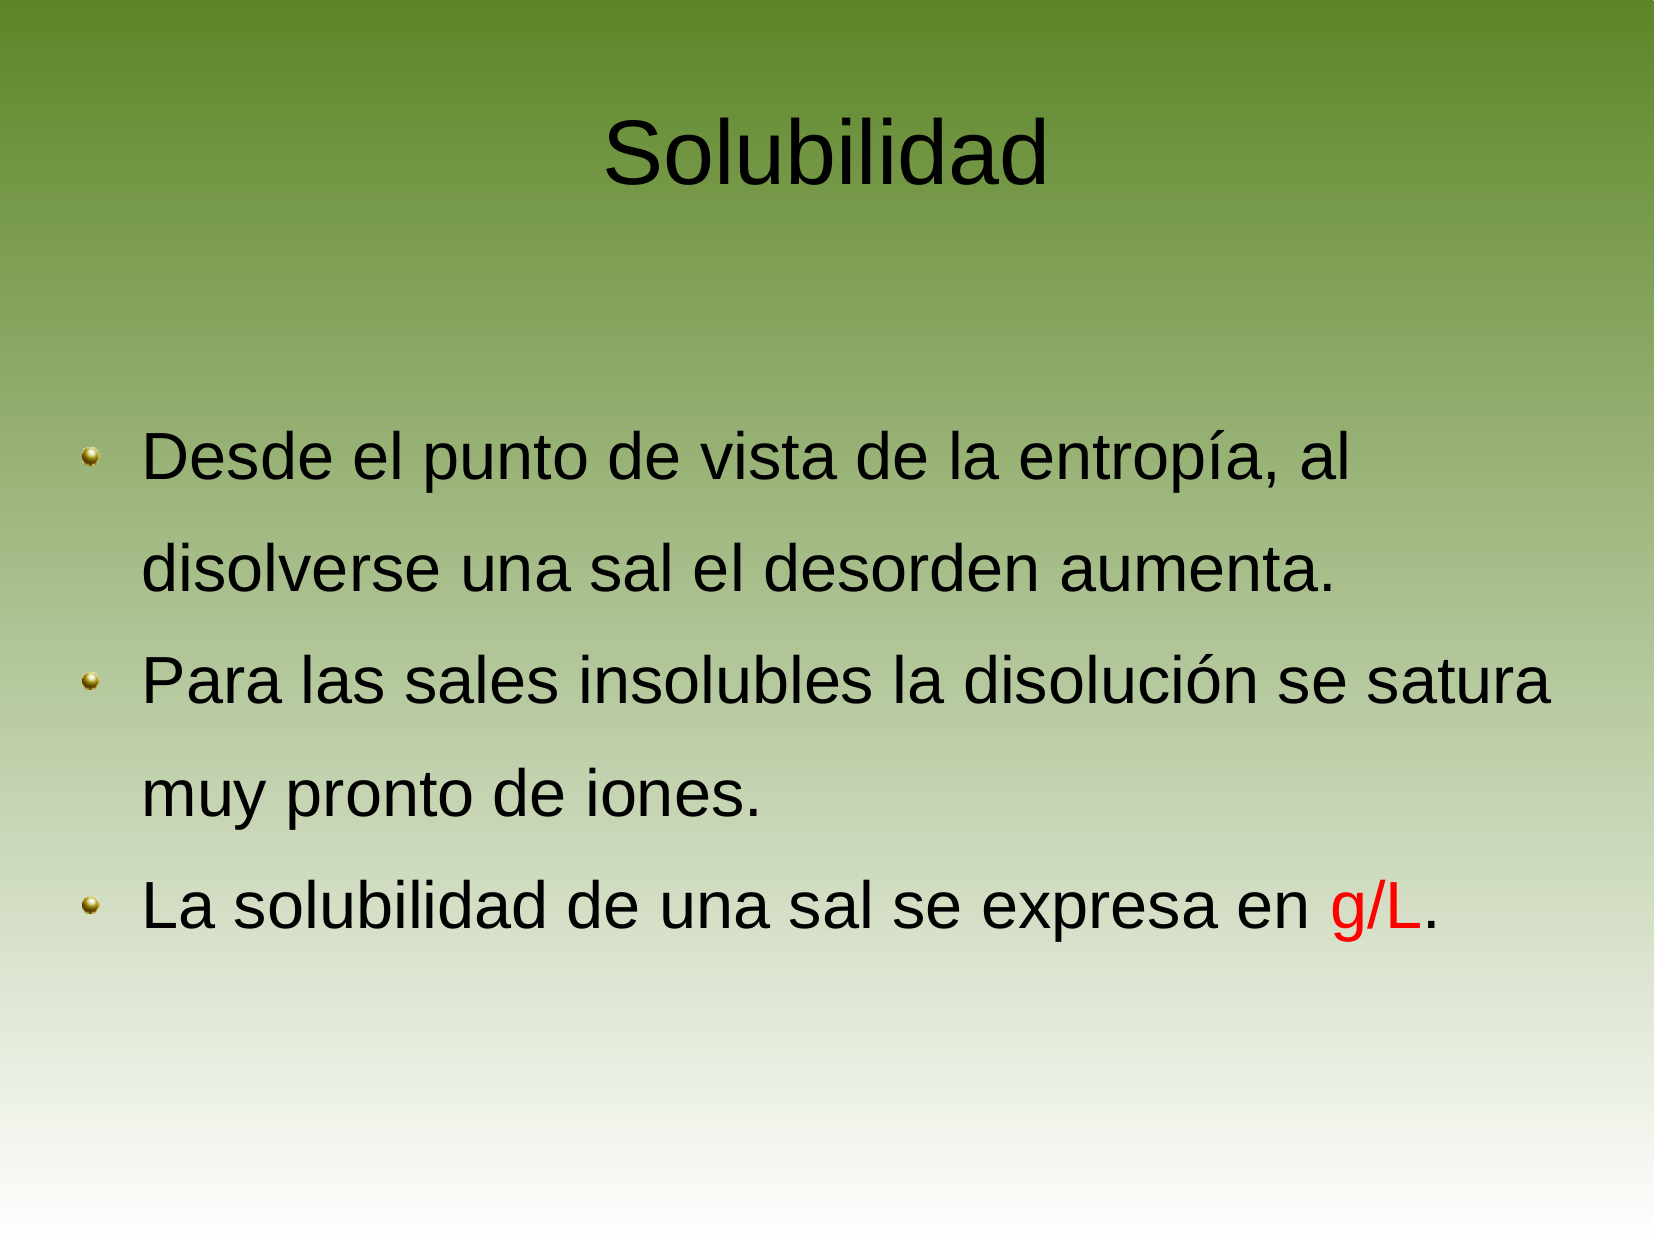

# Solubilidad
Desde el punto de vista de la entropía, al disolverse una sal el desorden aumenta.
Para las sales insolubles la disolución se satura muy pronto de iones.
La solubilidad de una sal se expresa en g/L.